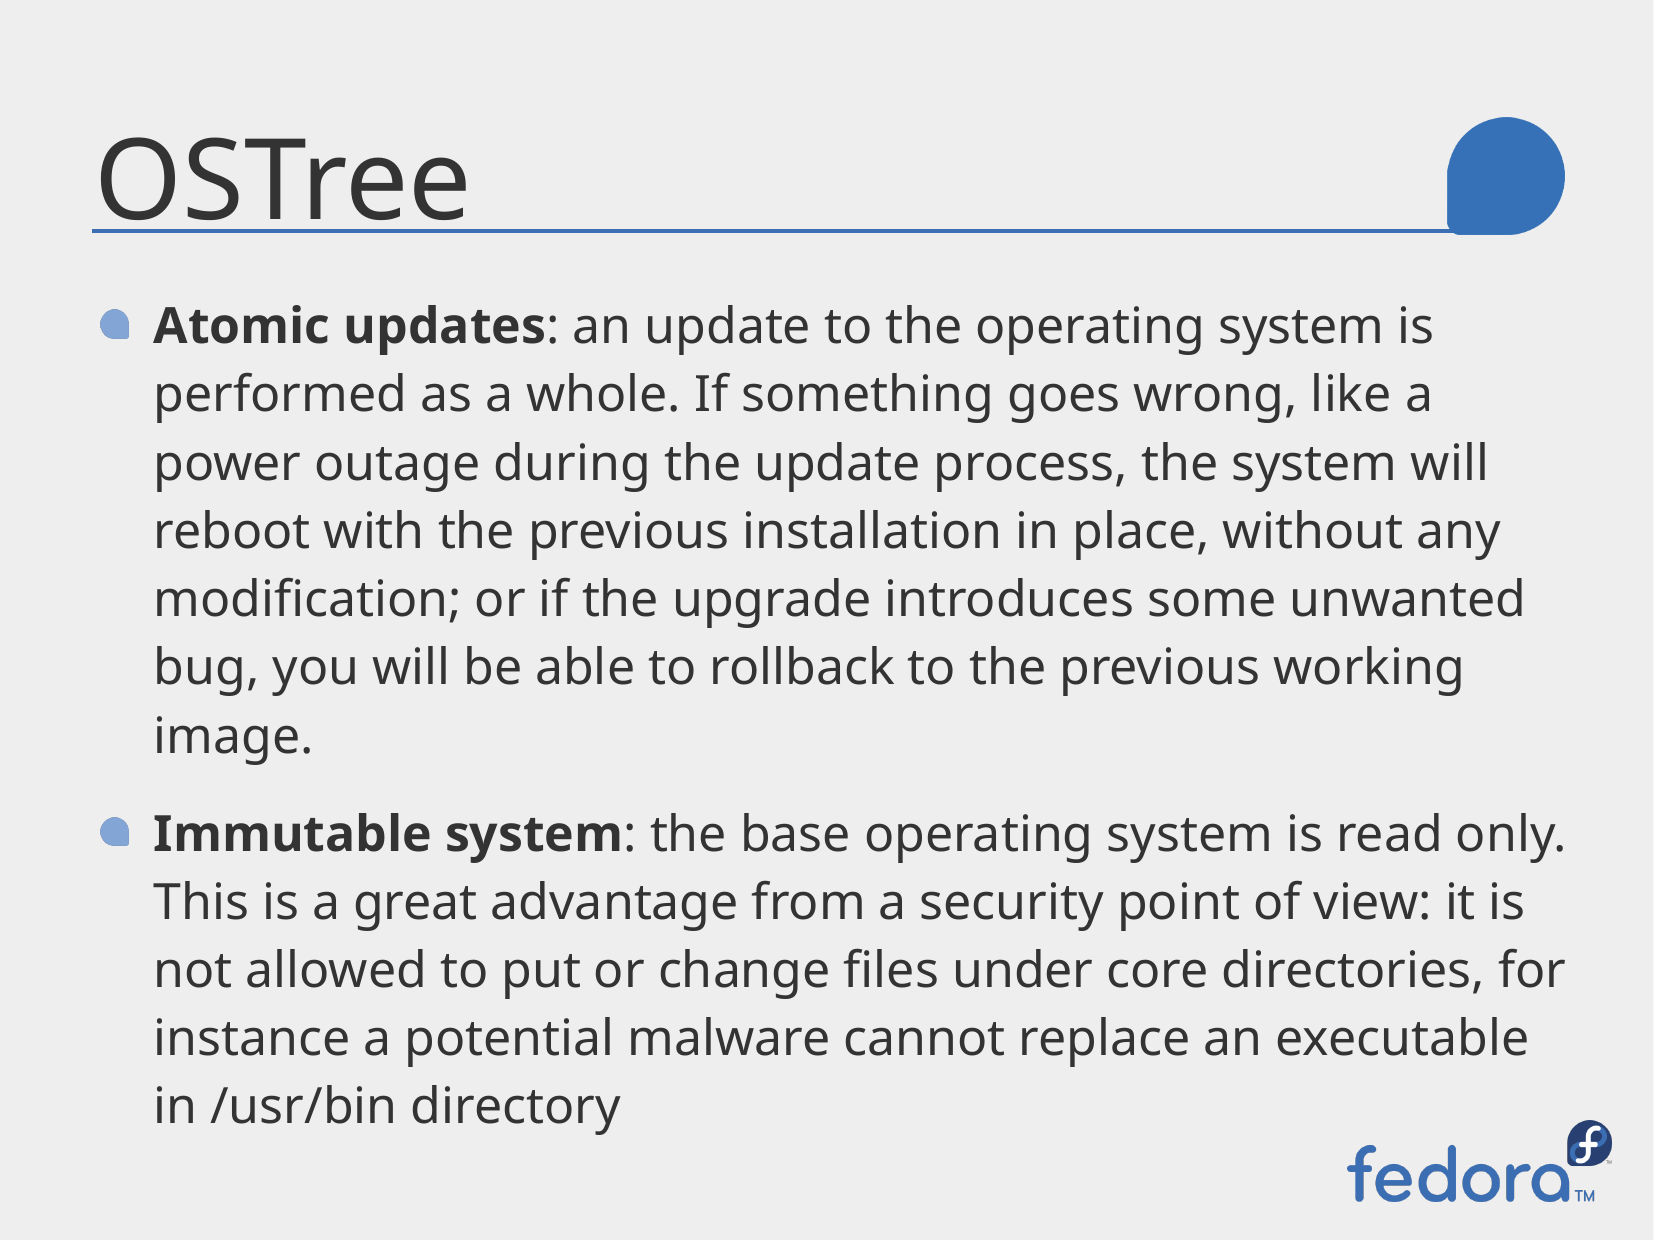

OSTree
# Atomic updates: an update to the operating system is performed as a whole. If something goes wrong, like a power outage during the update process, the system will reboot with the previous installation in place, without any modification; or if the upgrade introduces some unwanted bug, you will be able to rollback to the previous working image.
Immutable system: the base operating system is read only. This is a great advantage from a security point of view: it is not allowed to put or change files under core directories, for instance a potential malware cannot replace an executable in /usr/bin directory